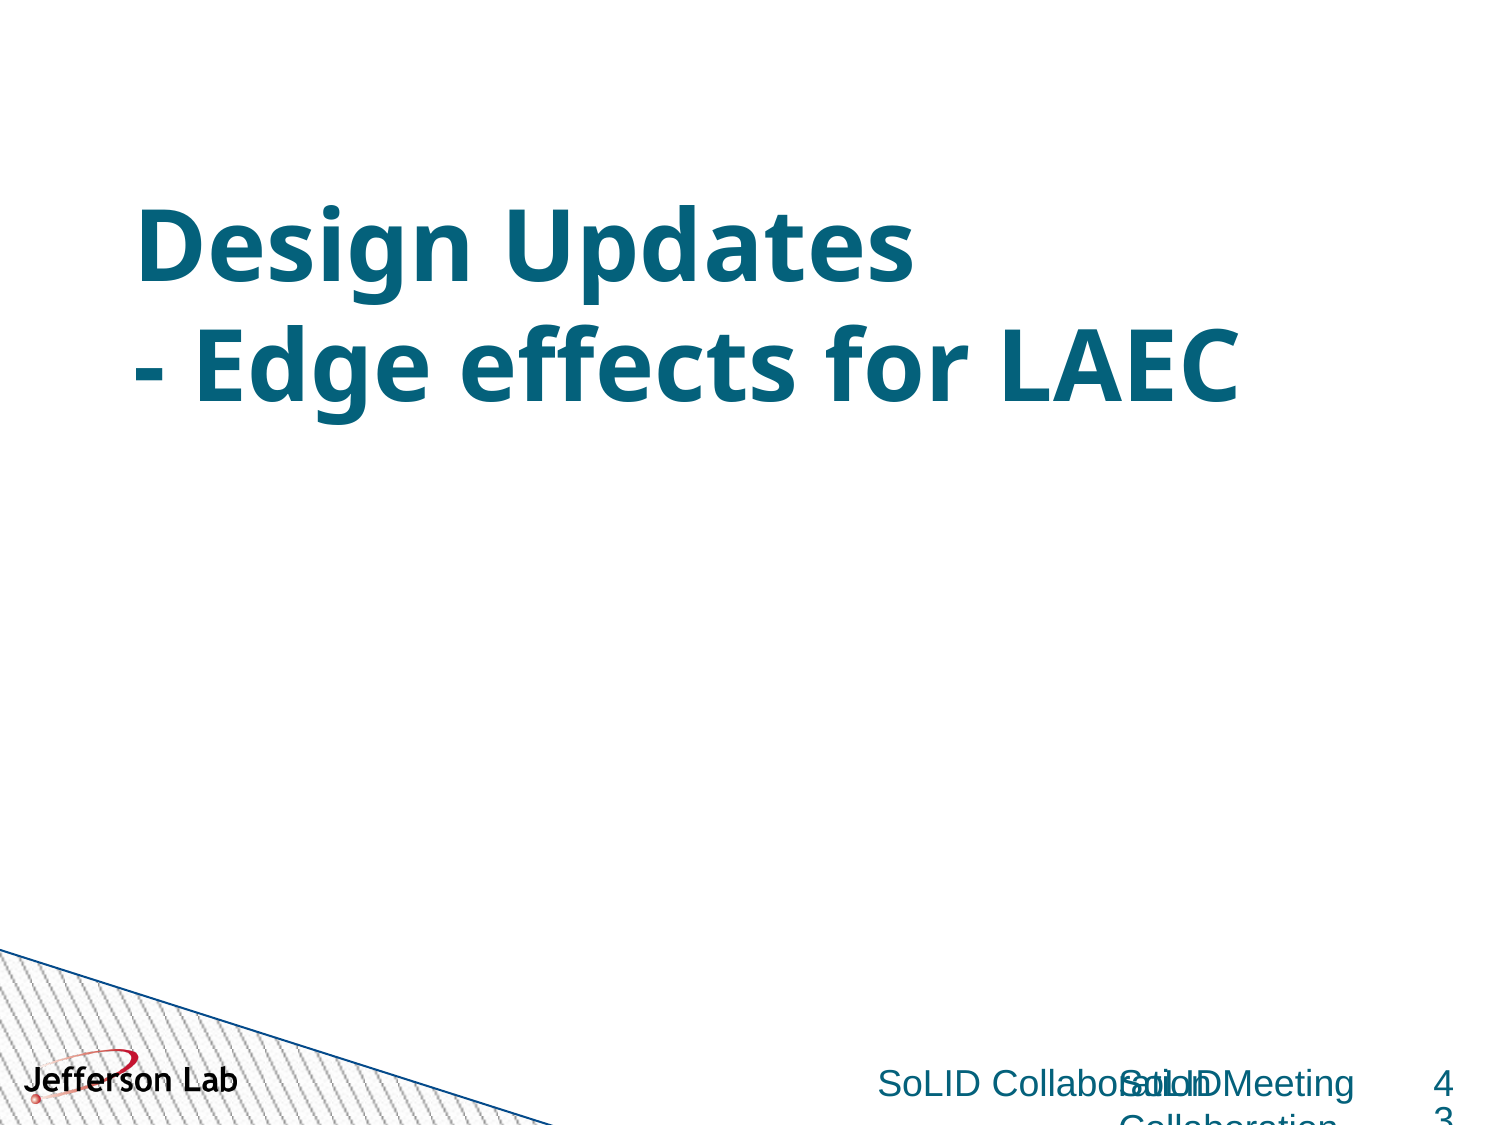

Design Updates
- Edge effects for LAEC
SoLID Collaboration Meeting